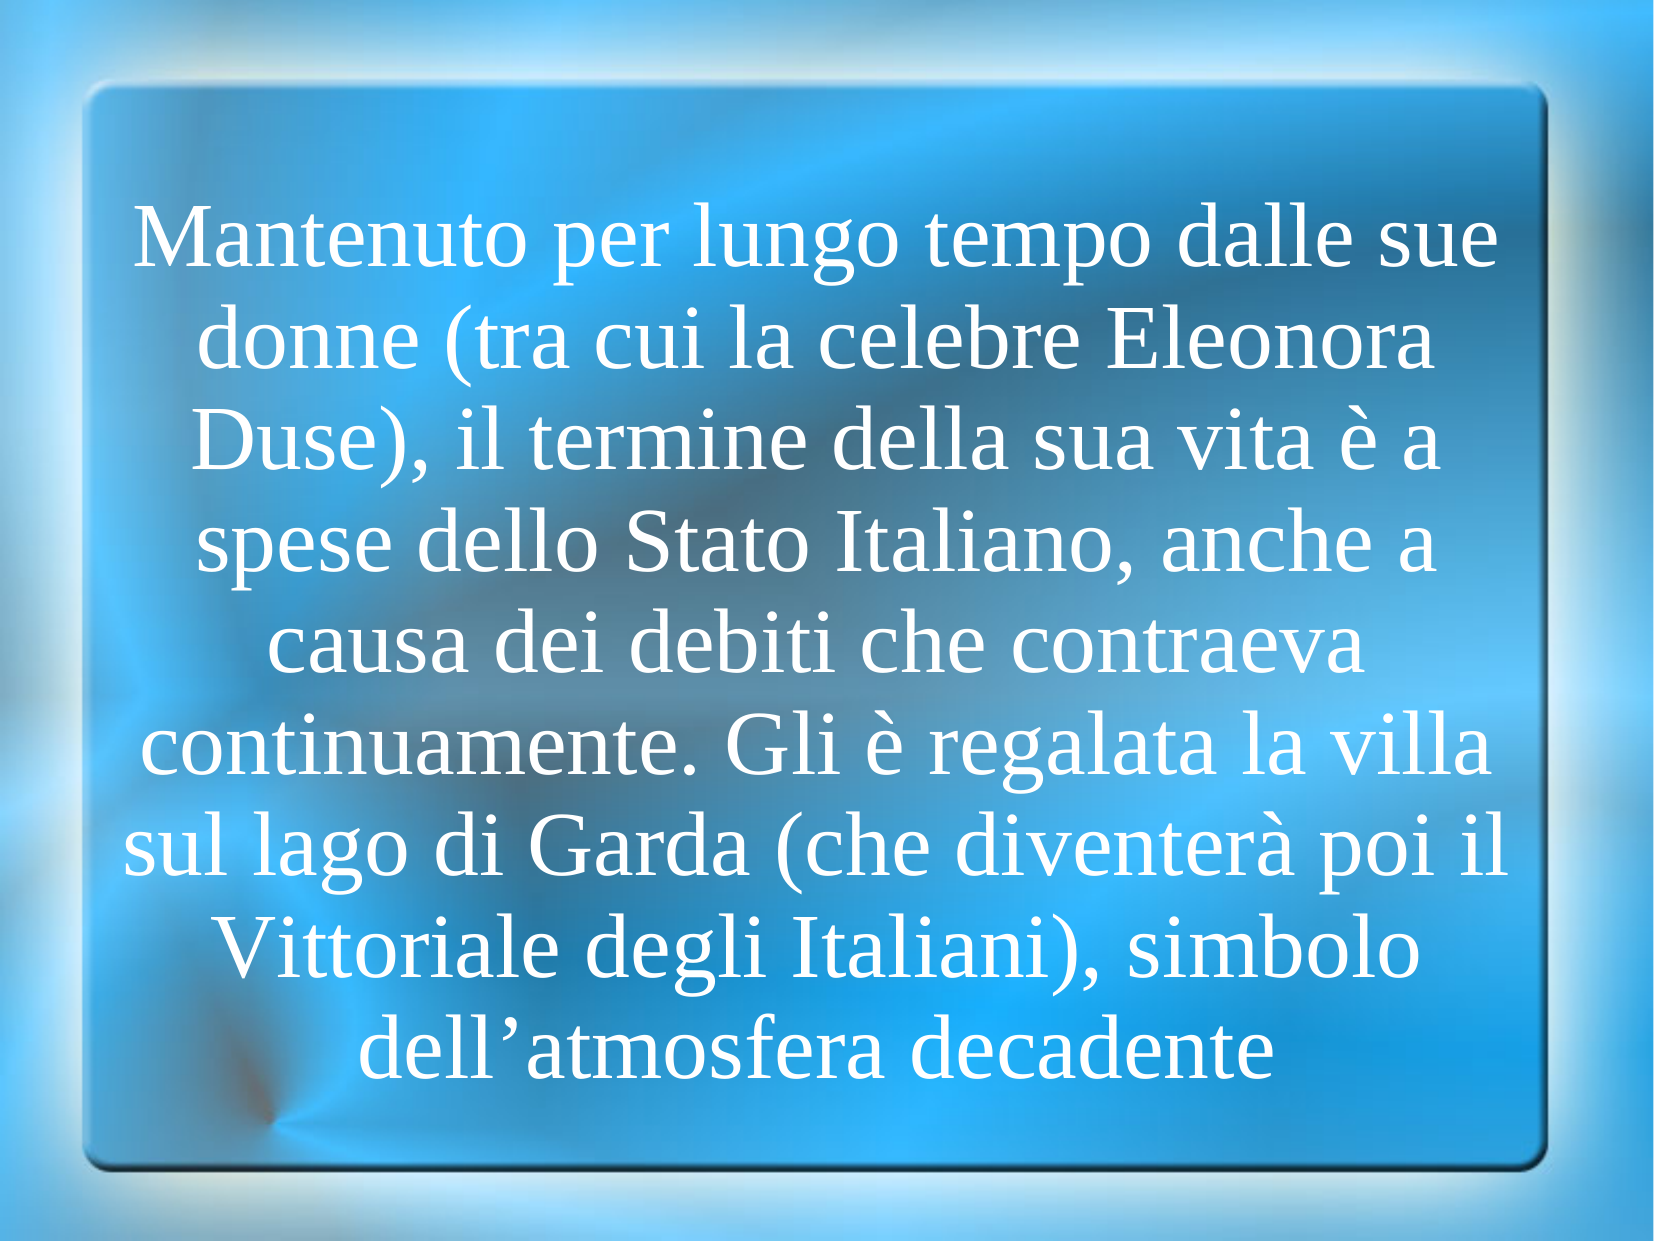

# Mantenuto per lungo tempo dalle sue donne (tra cui la celebre Eleonora Duse), il termine della sua vita è a spese dello Stato Italiano, anche a causa dei debiti che contraeva continuamente. Gli è regalata la villa sul lago di Garda (che diventerà poi il Vittoriale degli Italiani), simbolo dell’atmosfera decadente